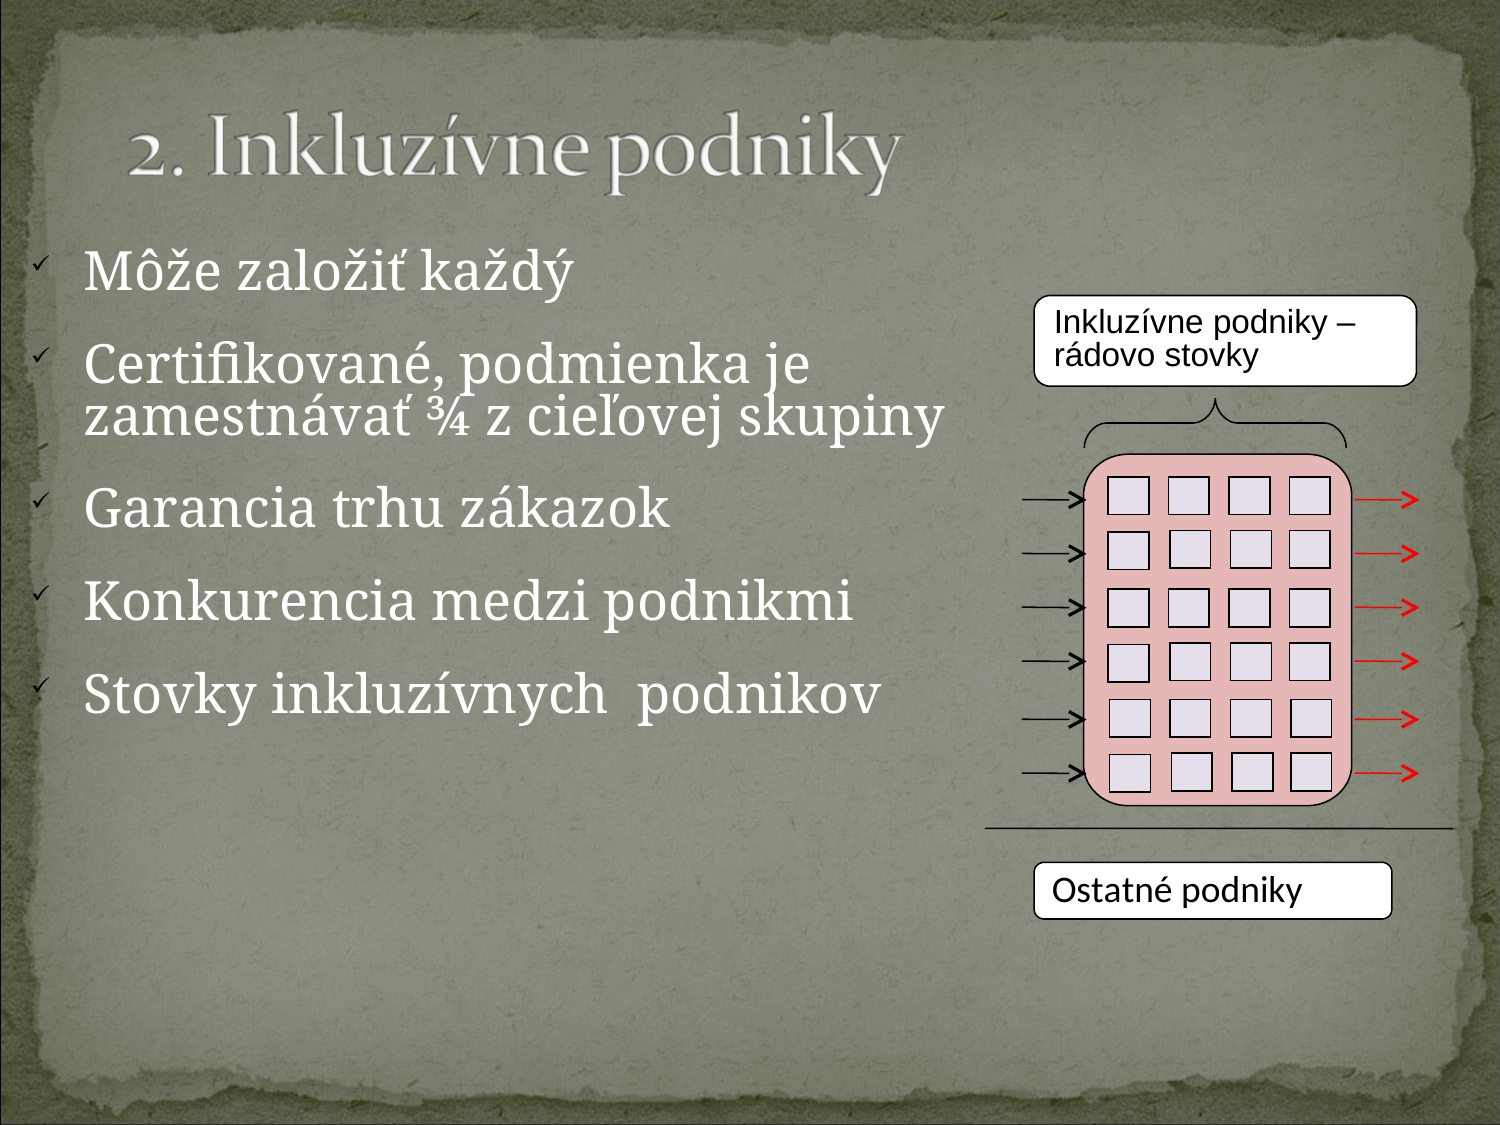

# Môže založiť každý
Certifikované, podmienka je zamestnávať ¾ z cieľovej skupiny
Garancia trhu zákazok
Konkurencia medzi podnikmi
Stovky inkluzívnych podnikov
Inkluzívne podniky – rádovo stovky
Ostatné podniky